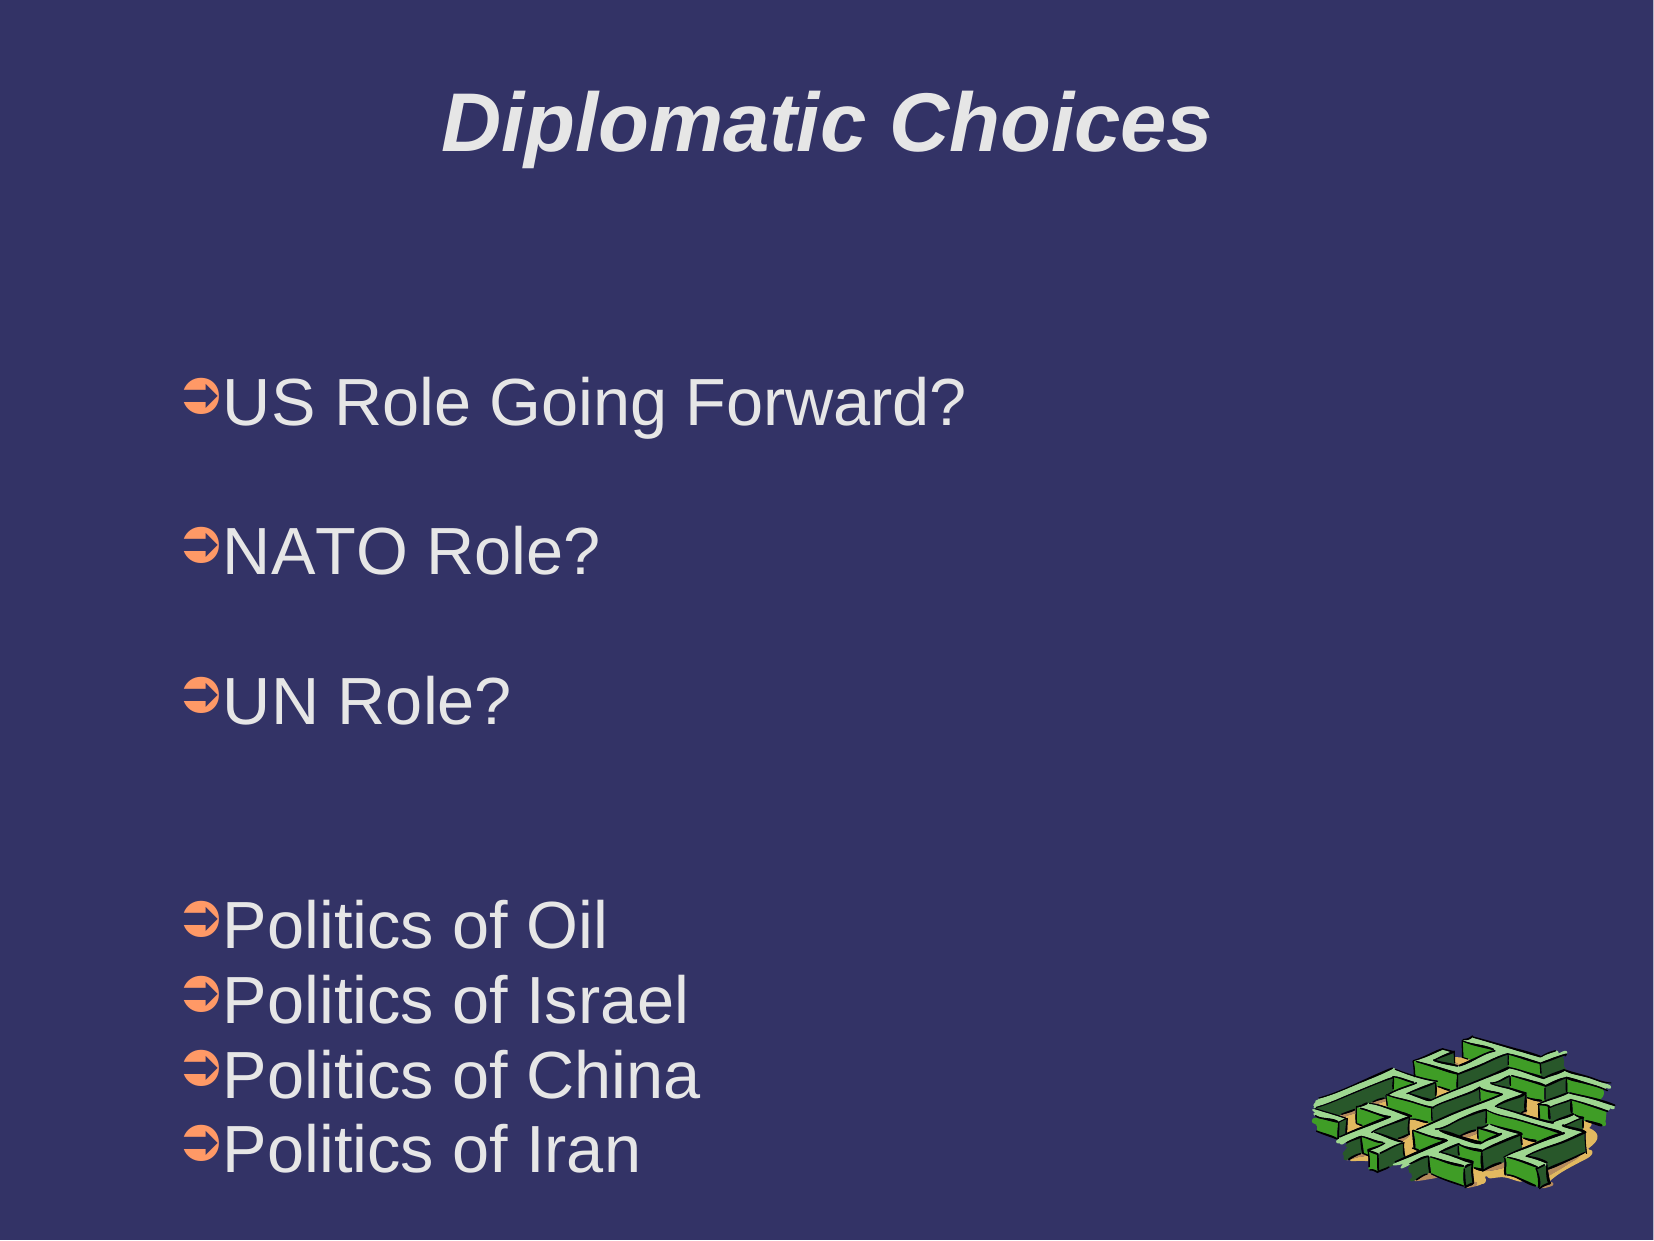

# Diplomatic Choices
US Role Going Forward?
NATO Role?
UN Role?
Politics of Oil
Politics of Israel
Politics of China
Politics of Iran